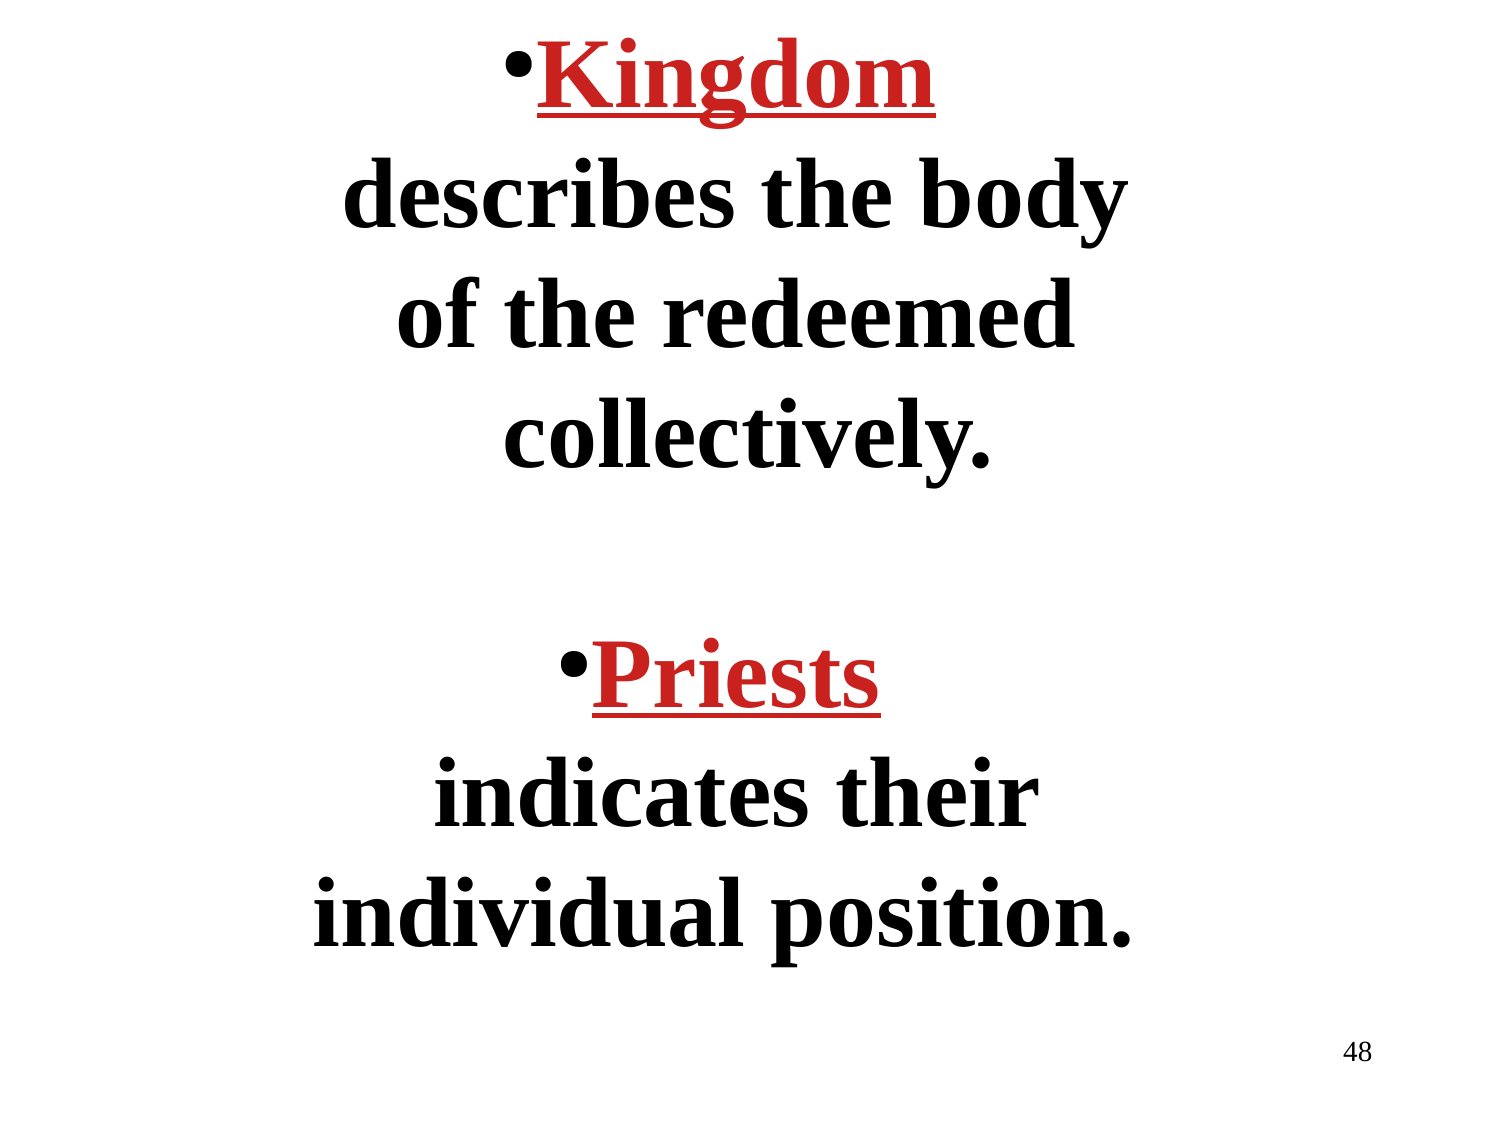

Kingdom
describes the body
of the redeemed
collectively.
Priests
indicates their
individual position.